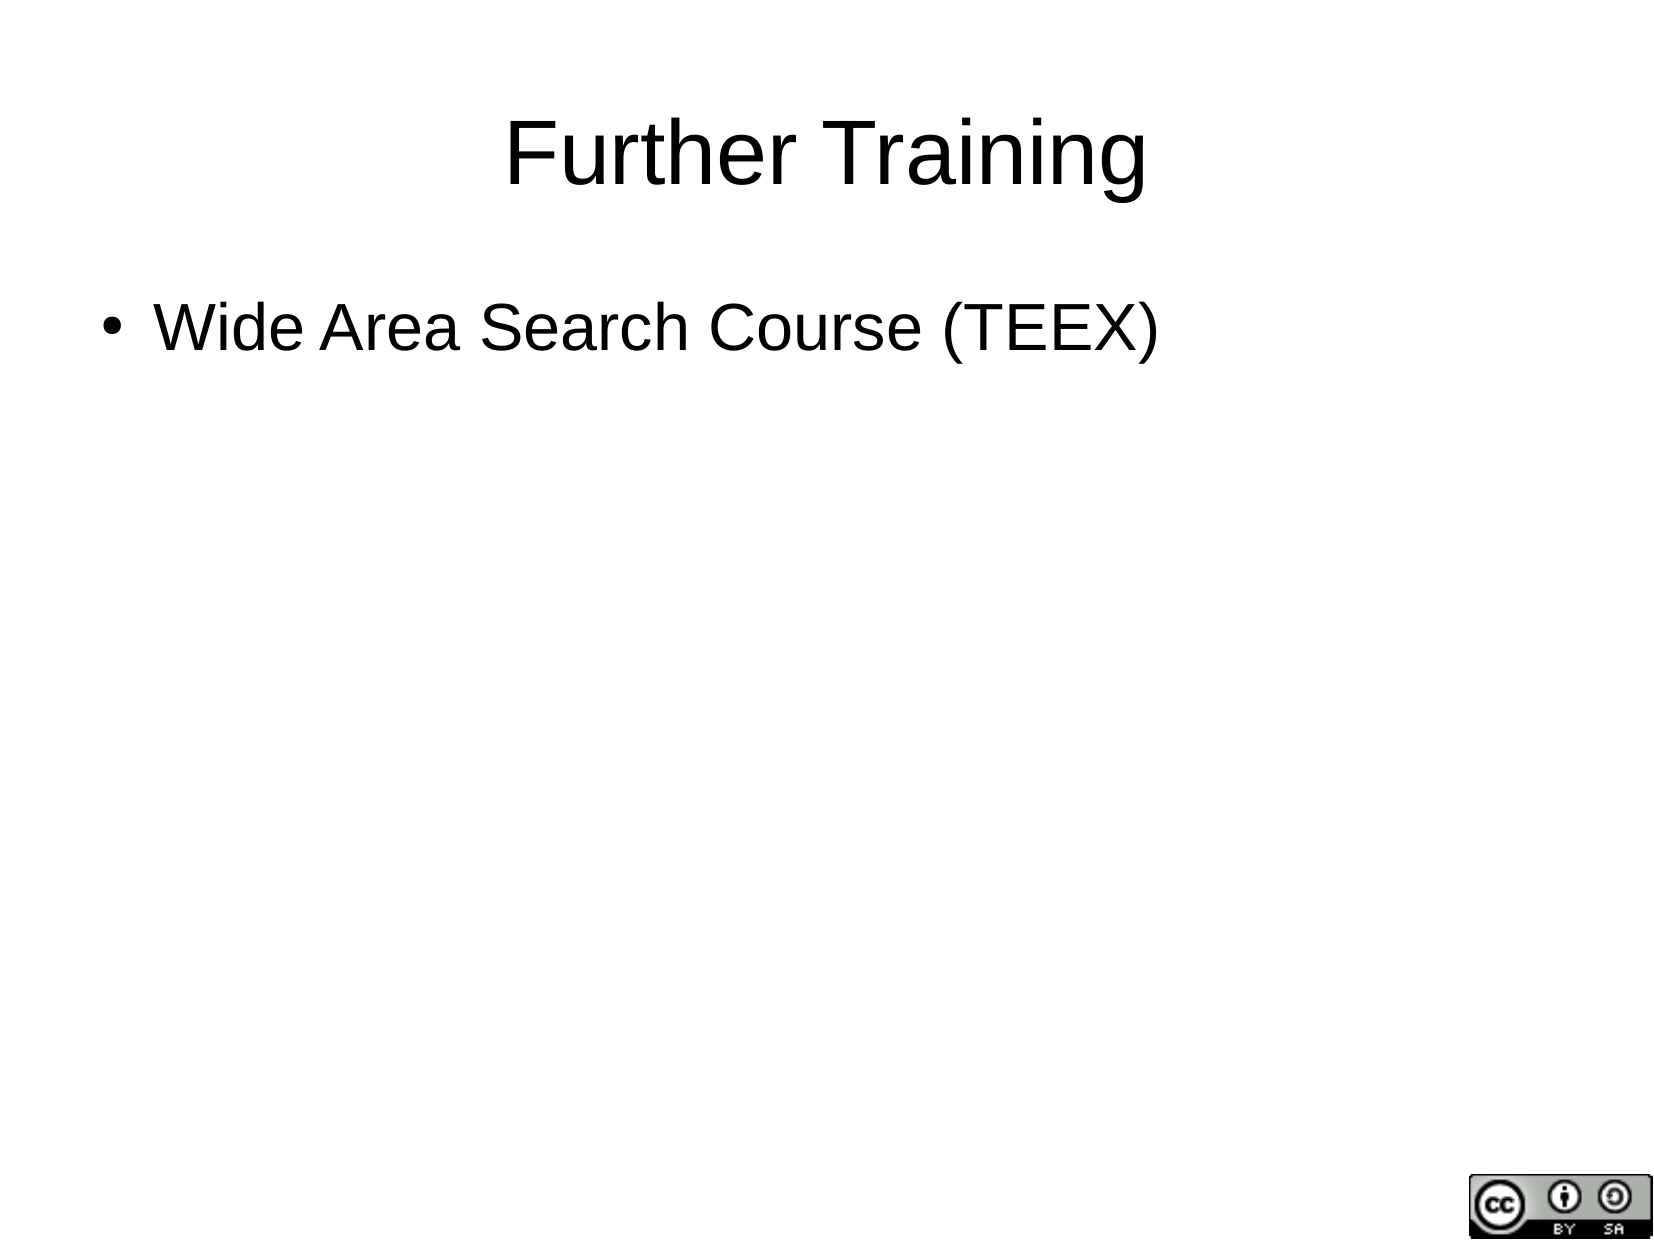

# Further Training
Wide Area Search Course (TEEX)